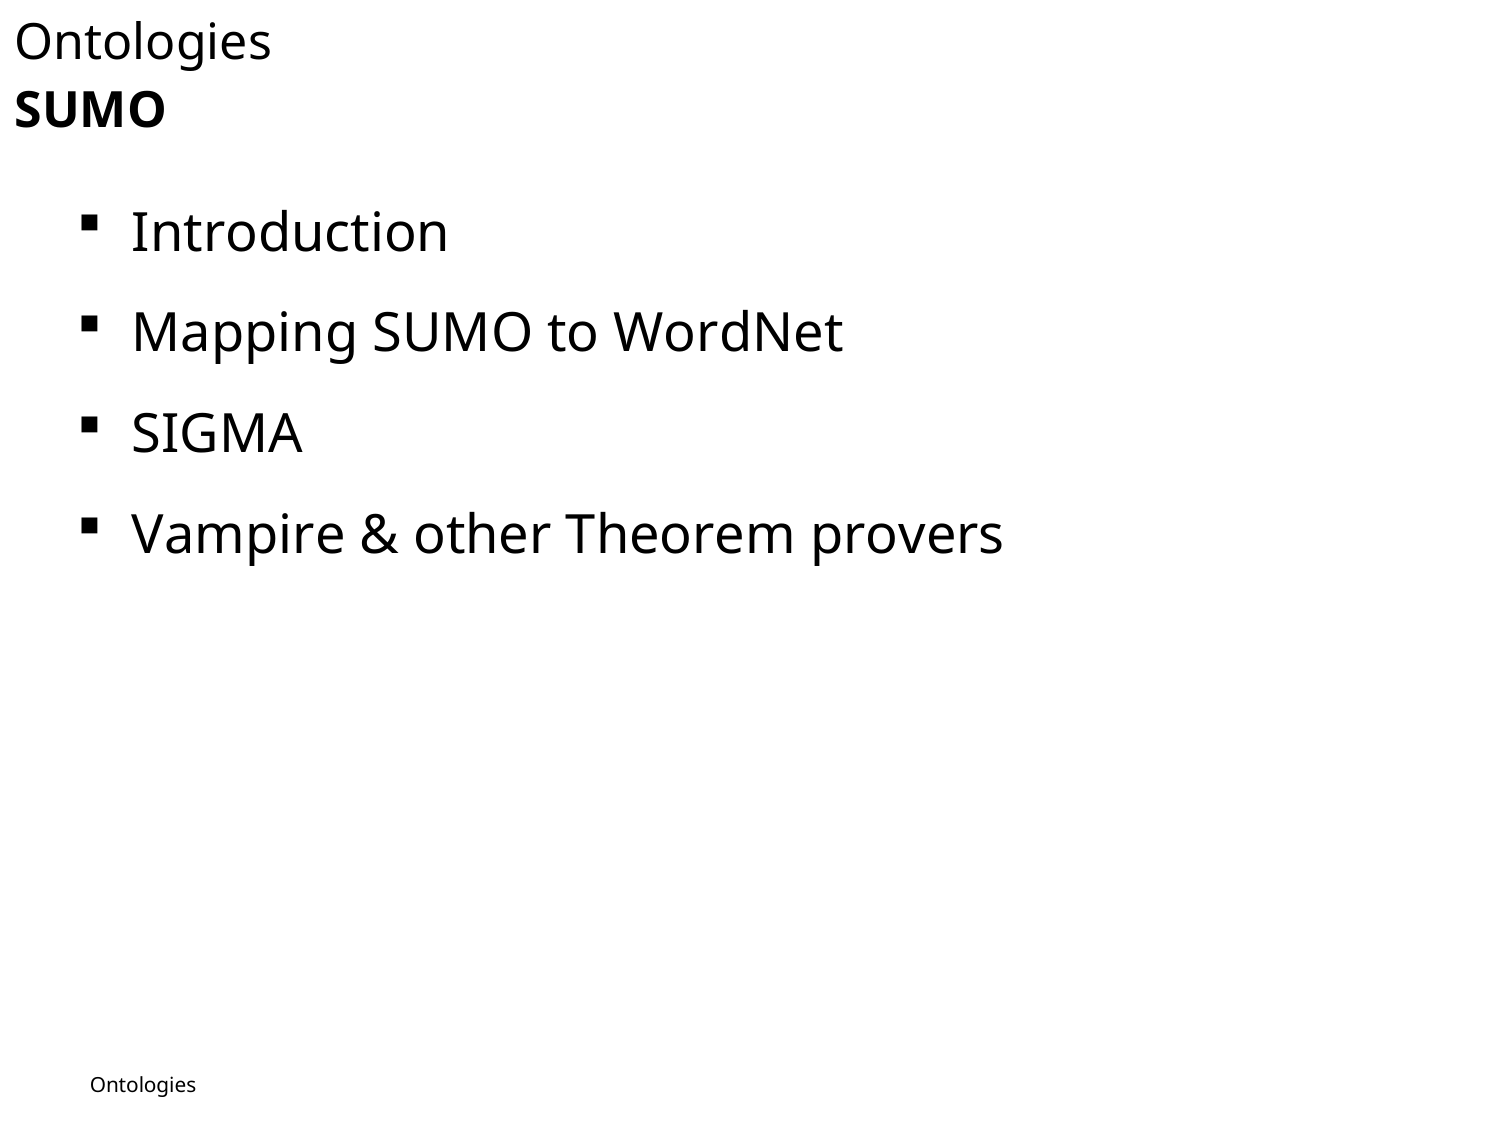

Ontologies
SUMO
# Introduction
Mapping SUMO to WordNet
SIGMA
Vampire & other Theorem provers